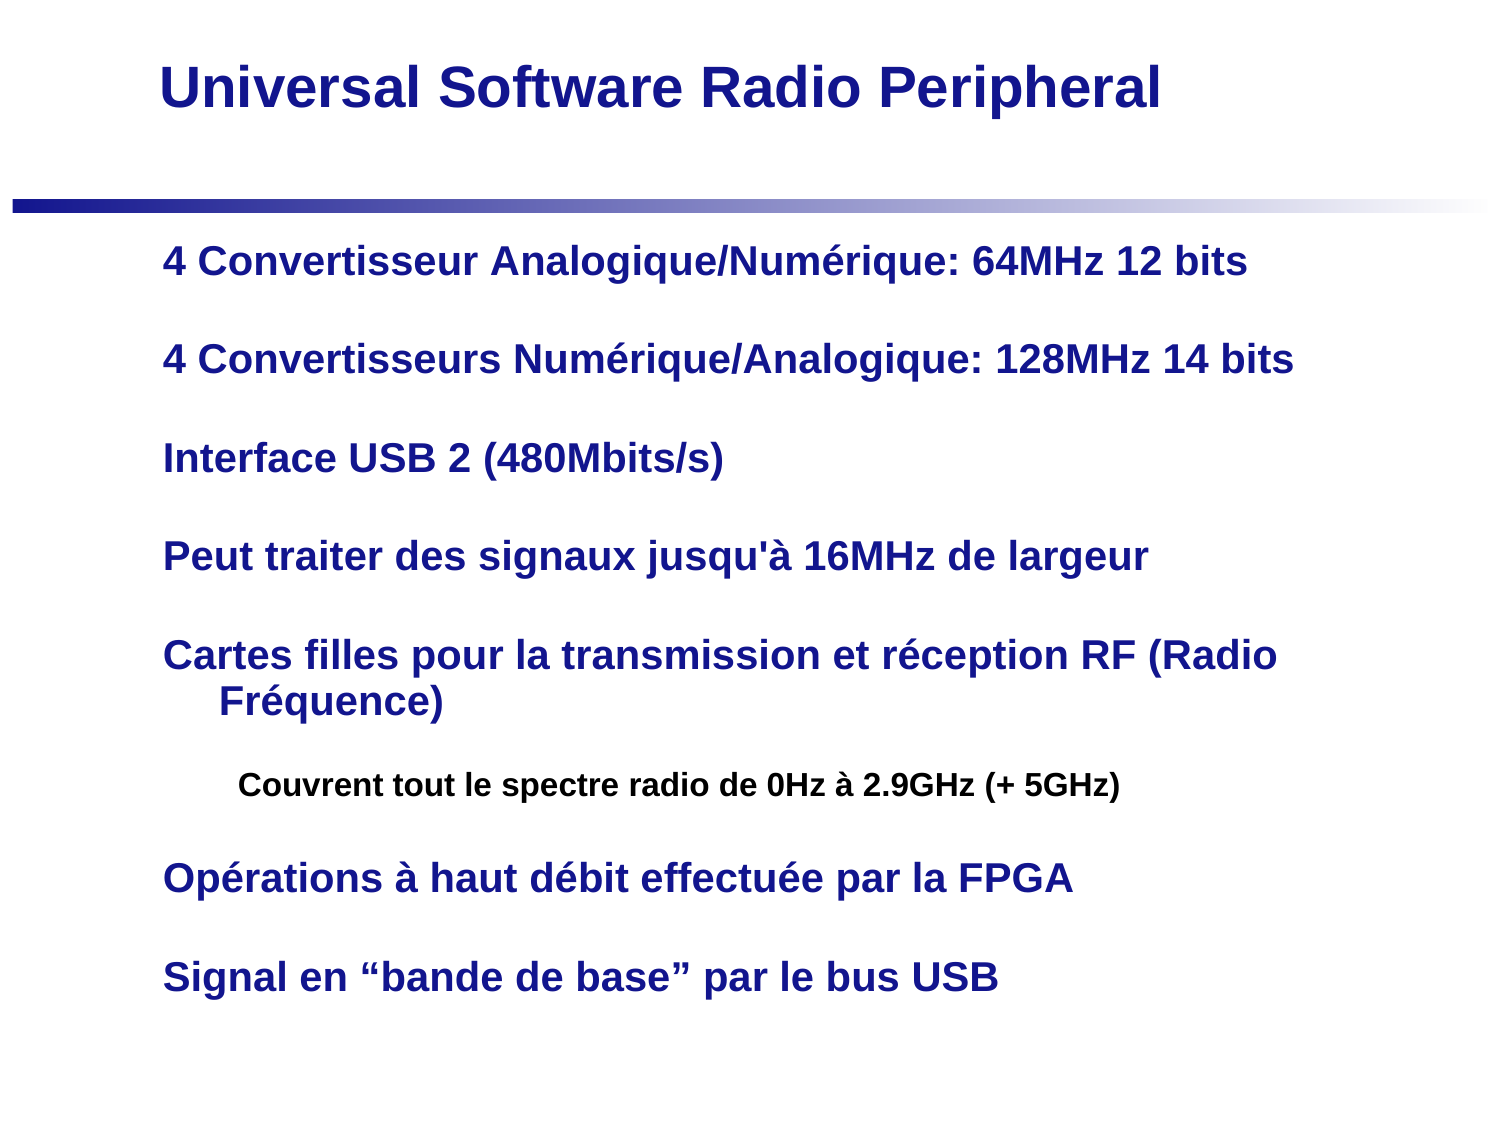

# Universal Software Radio Peripheral
4 Convertisseur Analogique/Numérique: 64MHz 12 bits
4 Convertisseurs Numérique/Analogique: 128MHz 14 bits
Interface USB 2 (480Mbits/s)
Peut traiter des signaux jusqu'à 16MHz de largeur
Cartes filles pour la transmission et réception RF (Radio Fréquence)
Couvrent tout le spectre radio de 0Hz à 2.9GHz (+ 5GHz)
Opérations à haut débit effectuée par la FPGA
Signal en “bande de base” par le bus USB